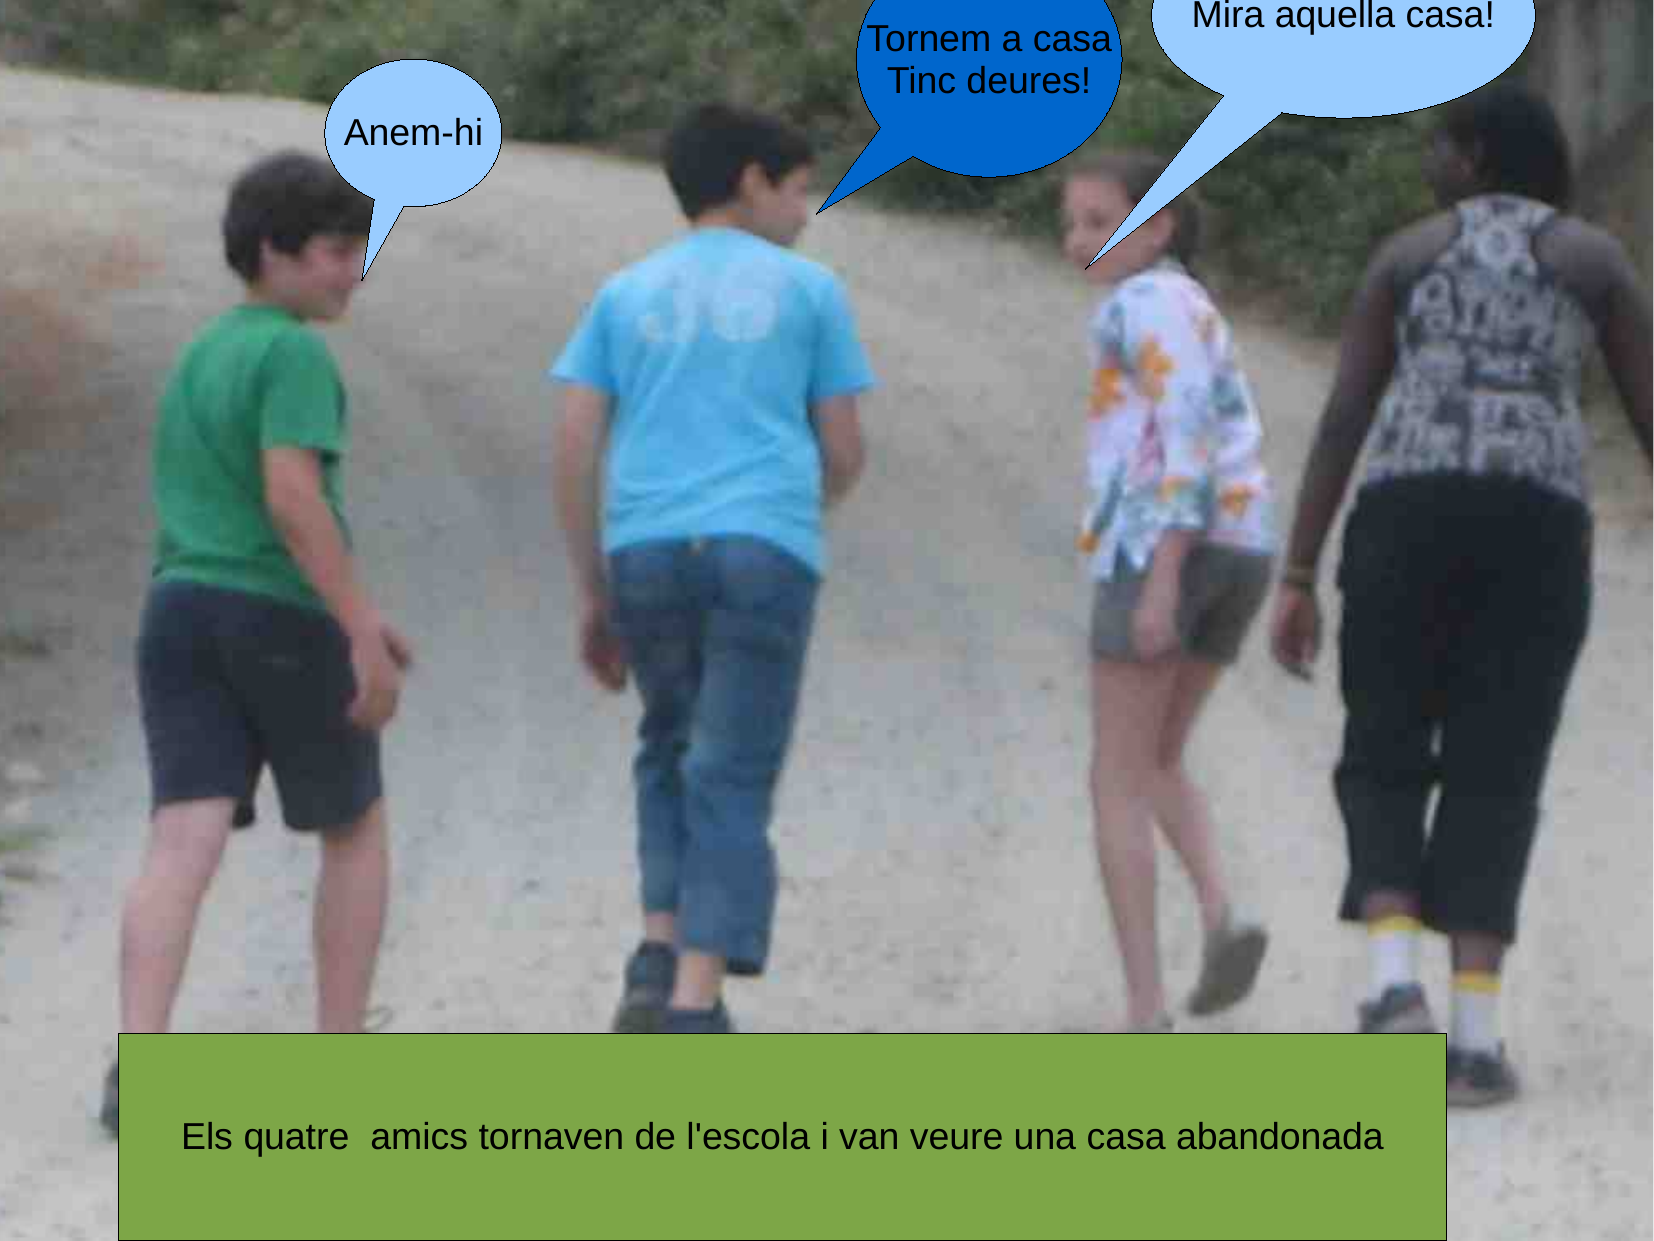

Mira aquella casa!
Tornem a casa
Tinc deures!
Anem-hi
Els quatre amics tornaven de l'escola i van veure una casa abandonada